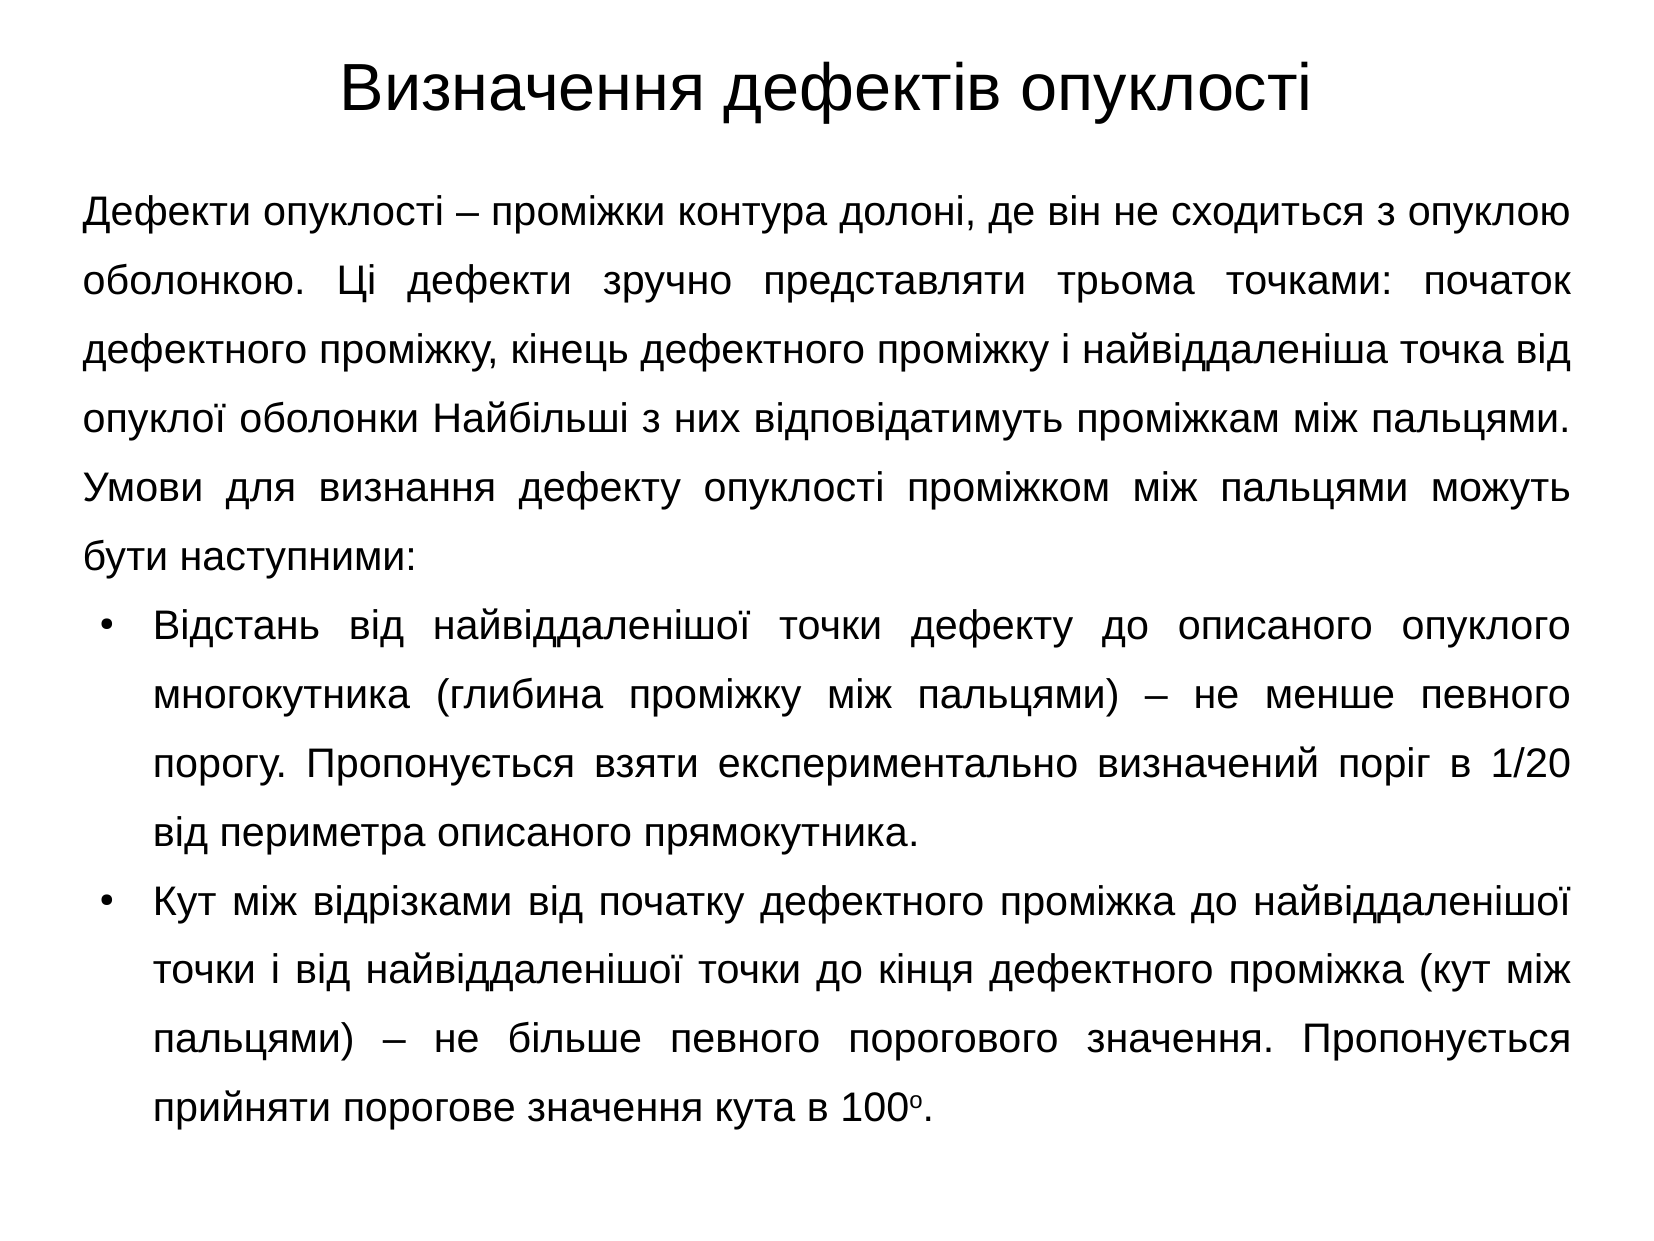

# Визначення дефектів опуклості
Дефекти опуклості – проміжки контура долоні, де він не сходиться з опуклою оболонкою. Ці дефекти зручно представляти трьома точками: початок дефектного проміжку, кінець дефектного проміжку і найвіддаленіша точка від опуклої оболонки Найбільші з них відповідатимуть проміжкам між пальцями. Умови для визнання дефекту опуклості проміжком між пальцями можуть бути наступними:
Відстань від найвіддаленішої точки дефекту до описаного опуклого многокутника (глибина проміжку між пальцями) – не менше певного порогу. Пропонується взяти експериментально визначений поріг в 1/20 від периметра описаного прямокутника.
Кут між відрізками від початку дефектного проміжка до найвіддаленішої точки і від найвіддаленішої точки до кінця дефектного проміжка (кут між пальцями) – не більше певного порогового значення. Пропонується прийняти порогове значення кута в 100o.